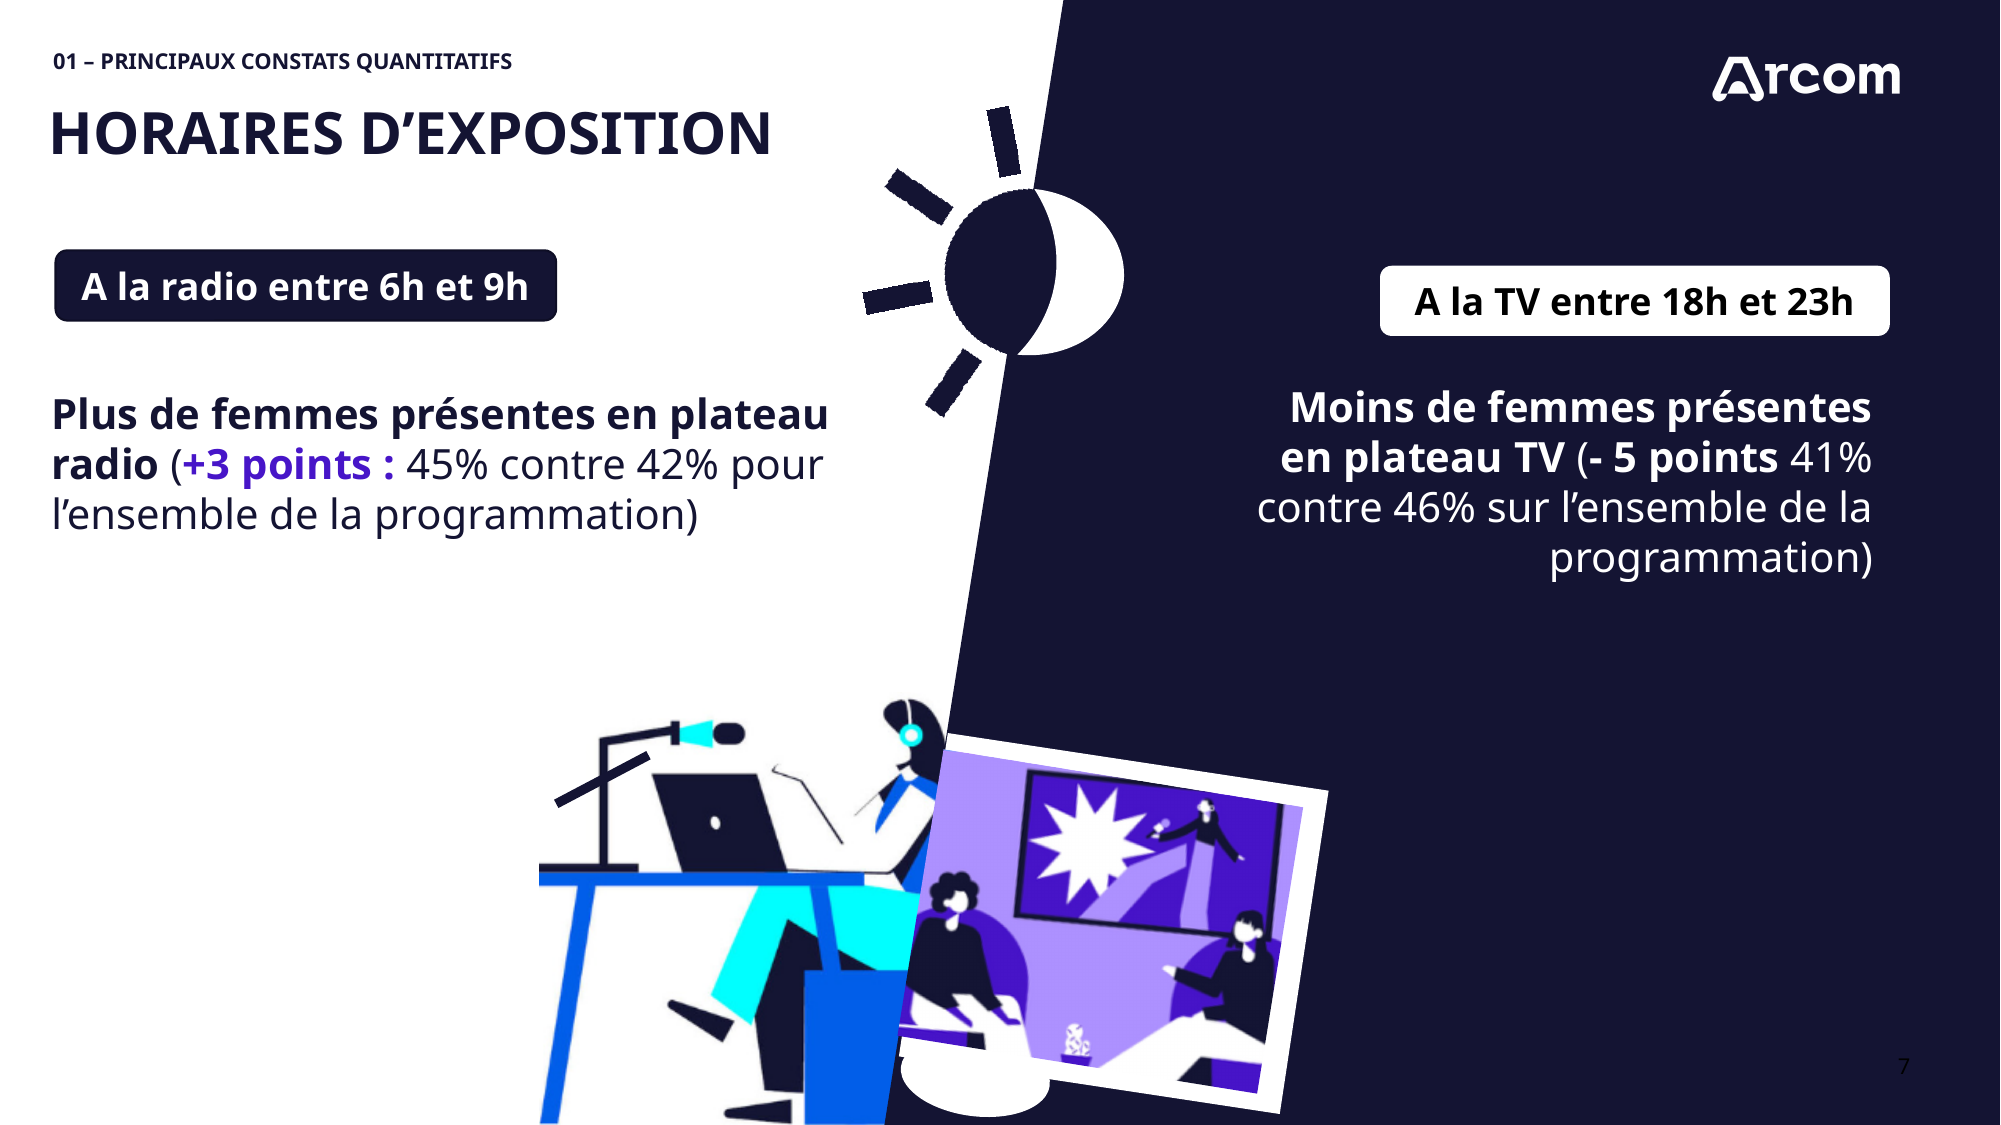

# 01 – Principaux constats quantitatifs
HORAIRES D’EXPOSITION
A la radio entre 6h et 9h
A la TV entre 18h et 23h
Moins de femmes présentes en plateau TV (- 5 points 41% contre 46% sur l’ensemble de la programmation)
Plus de femmes présentes en plateau radio (+3 points : 45% contre 42% pour l’ensemble de la programmation)